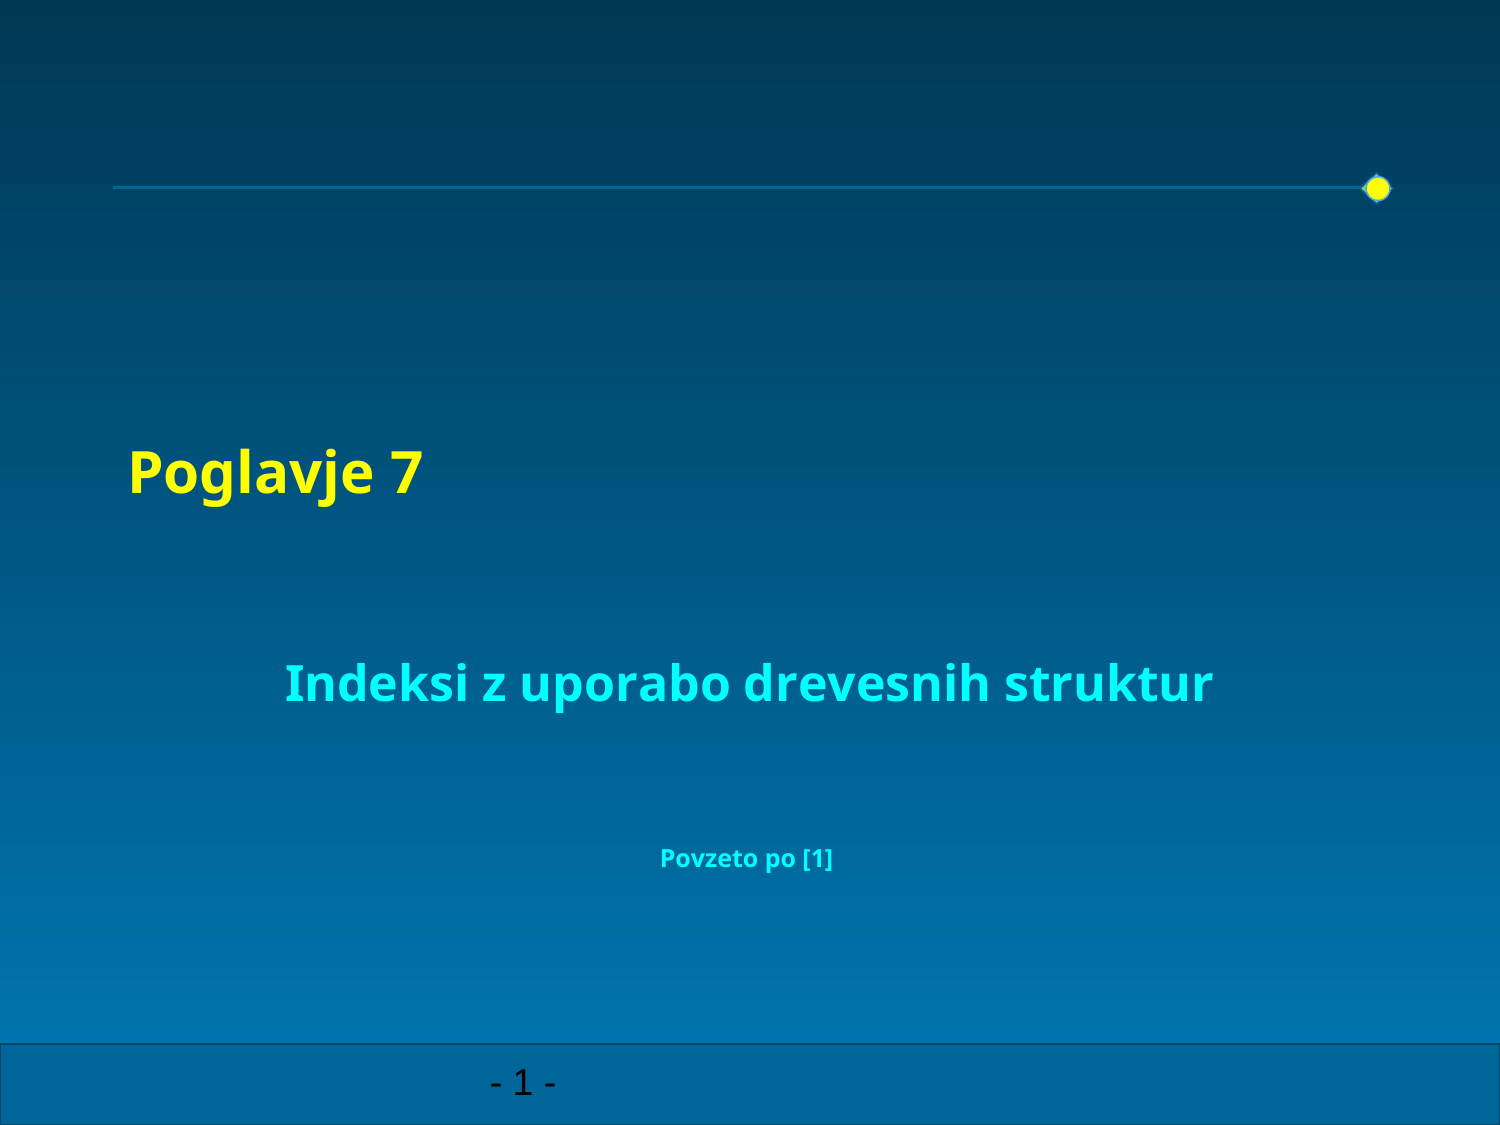

# Poglavje 7
Indeksi z uporabo drevesnih struktur
Povzeto po [1]